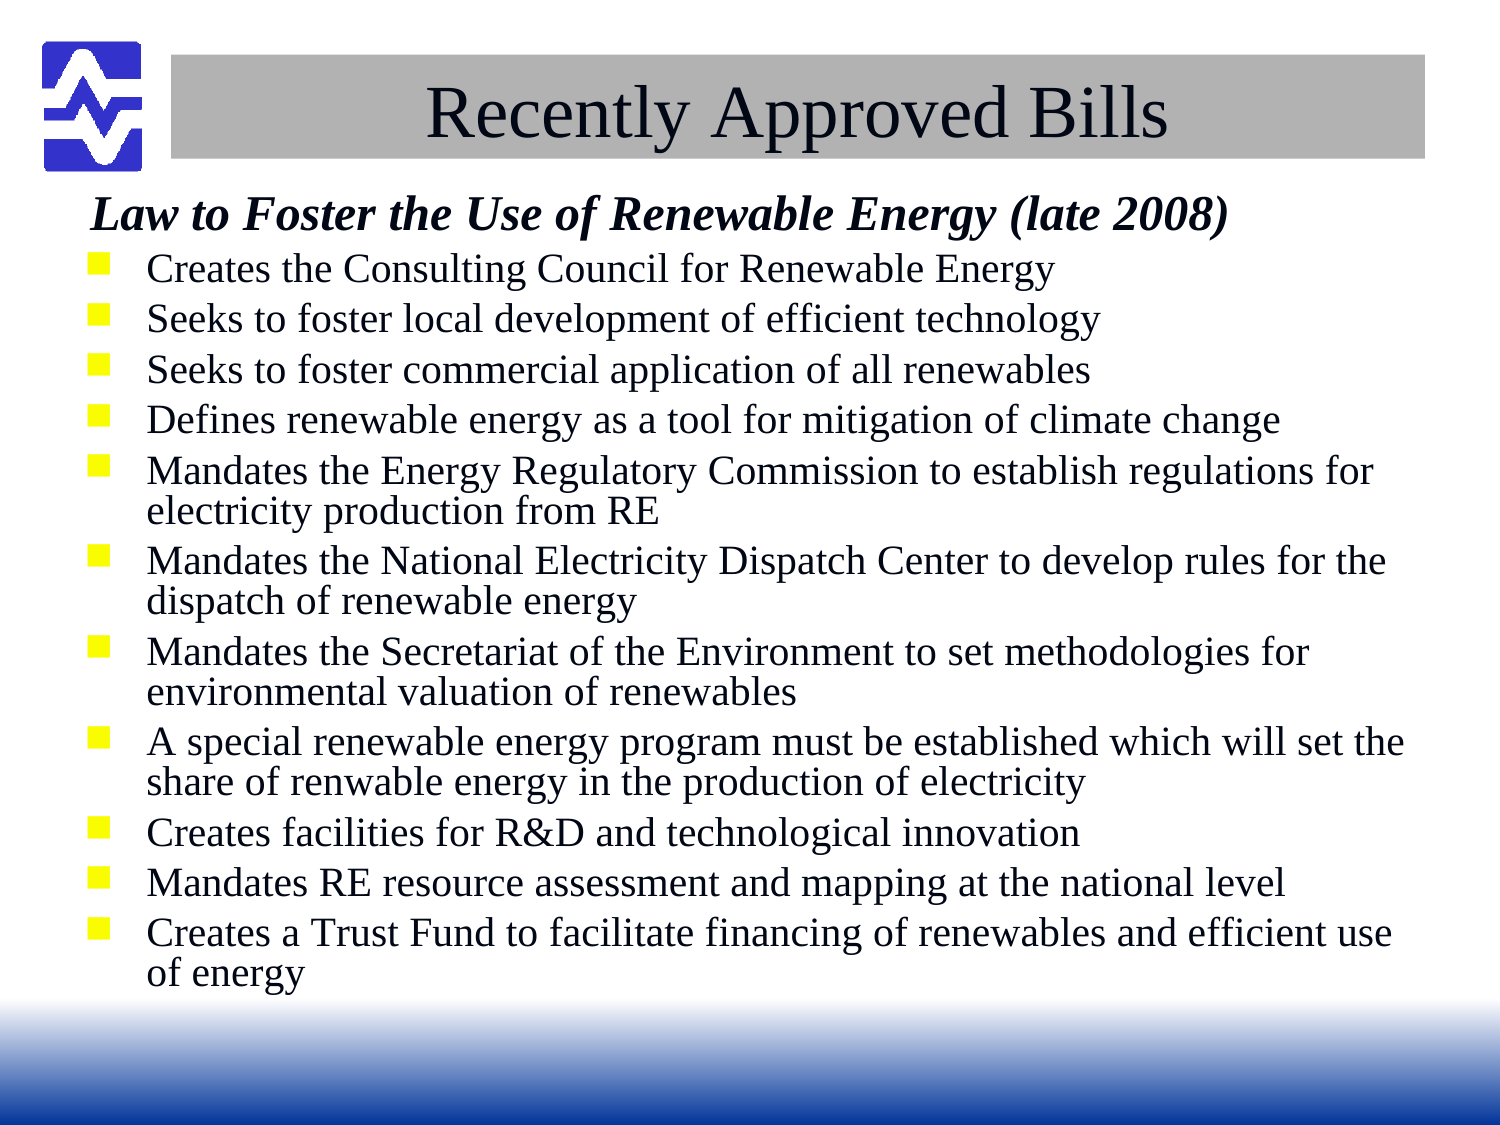

# Recently Approved Bills
Law to Foster the Use of Renewable Energy (late 2008)
Creates the Consulting Council for Renewable Energy
Seeks to foster local development of efficient technology
Seeks to foster commercial application of all renewables
Defines renewable energy as a tool for mitigation of climate change
Mandates the Energy Regulatory Commission to establish regulations for electricity production from RE
Mandates the National Electricity Dispatch Center to develop rules for the dispatch of renewable energy
Mandates the Secretariat of the Environment to set methodologies for environmental valuation of renewables
A special renewable energy program must be established which will set the share of renwable energy in the production of electricity
Creates facilities for R&D and technological innovation
Mandates RE resource assessment and mapping at the national level
Creates a Trust Fund to facilitate financing of renewables and efficient use of energy